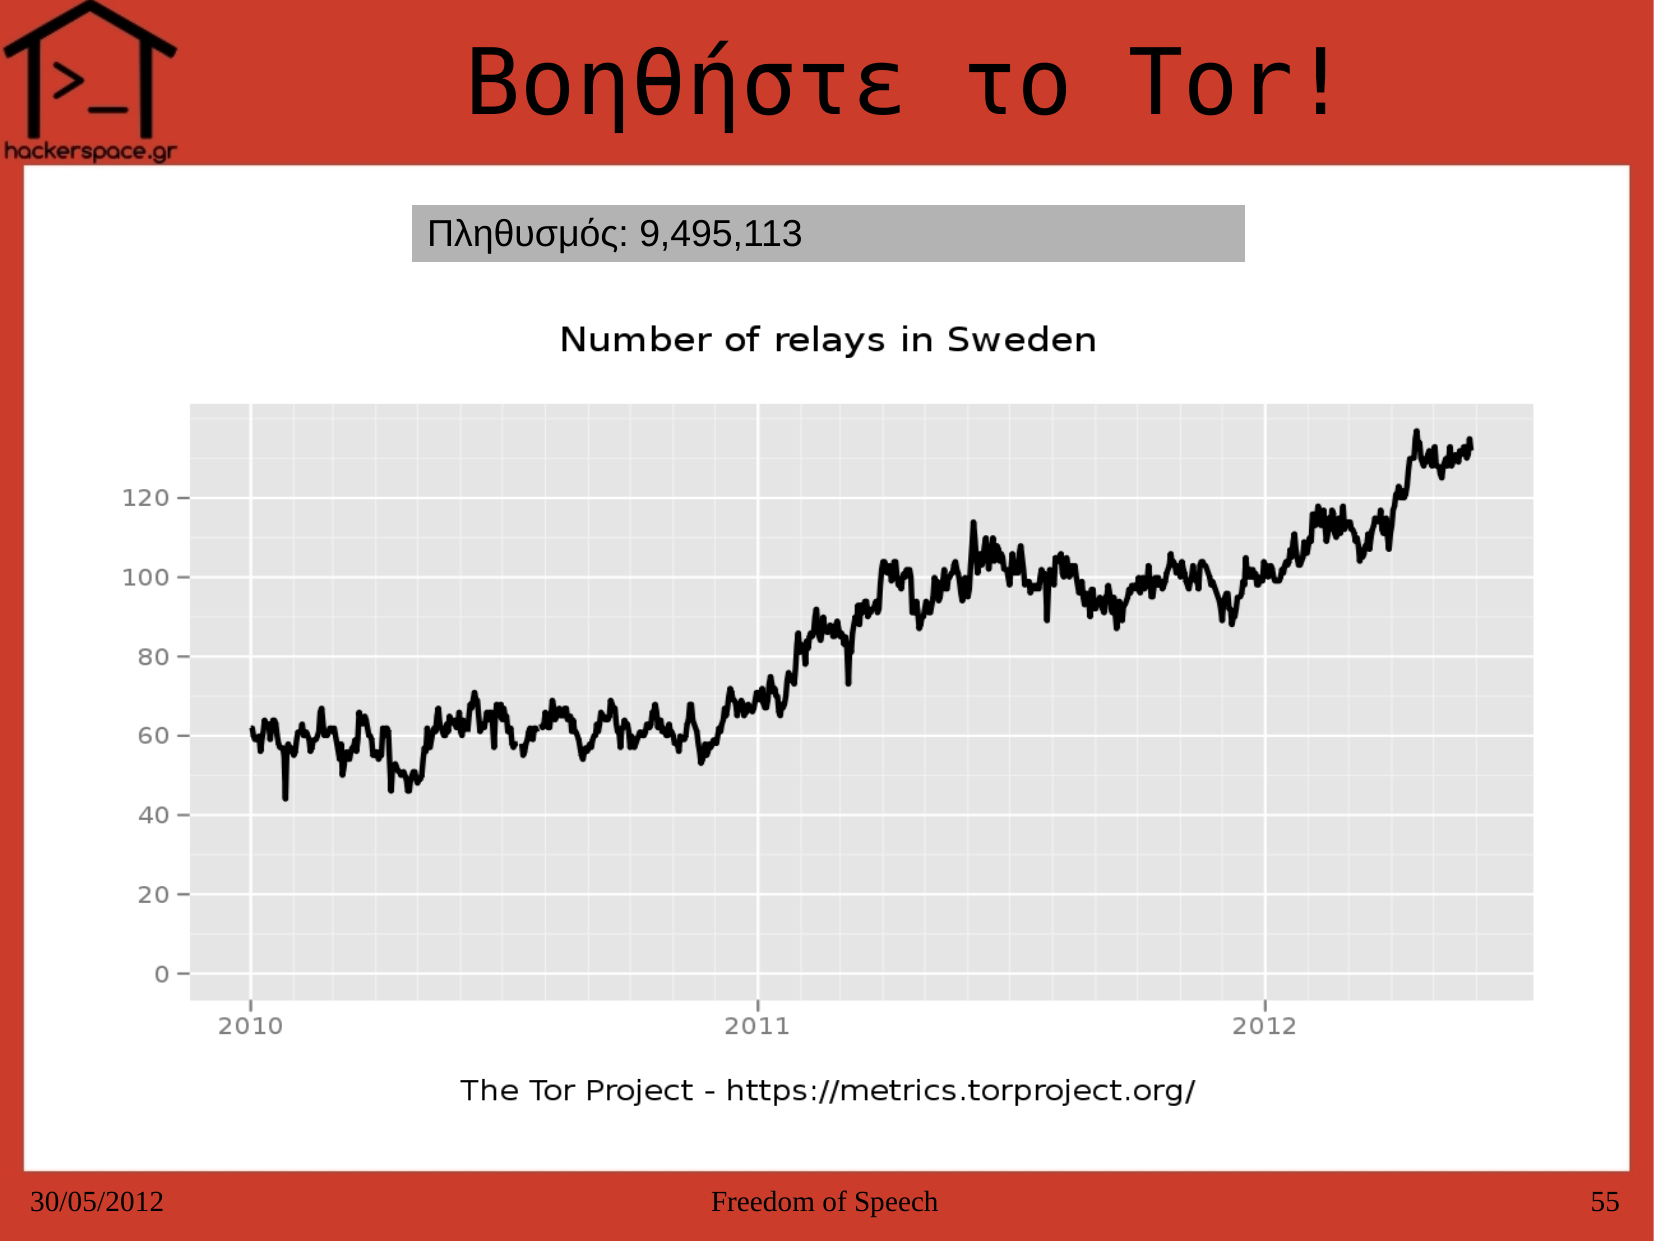

# Βοηθήστε το Tor!
| Πληθυσμός: 9,495,113 |
| --- |
30/05/2012
Freedom of Speech
55